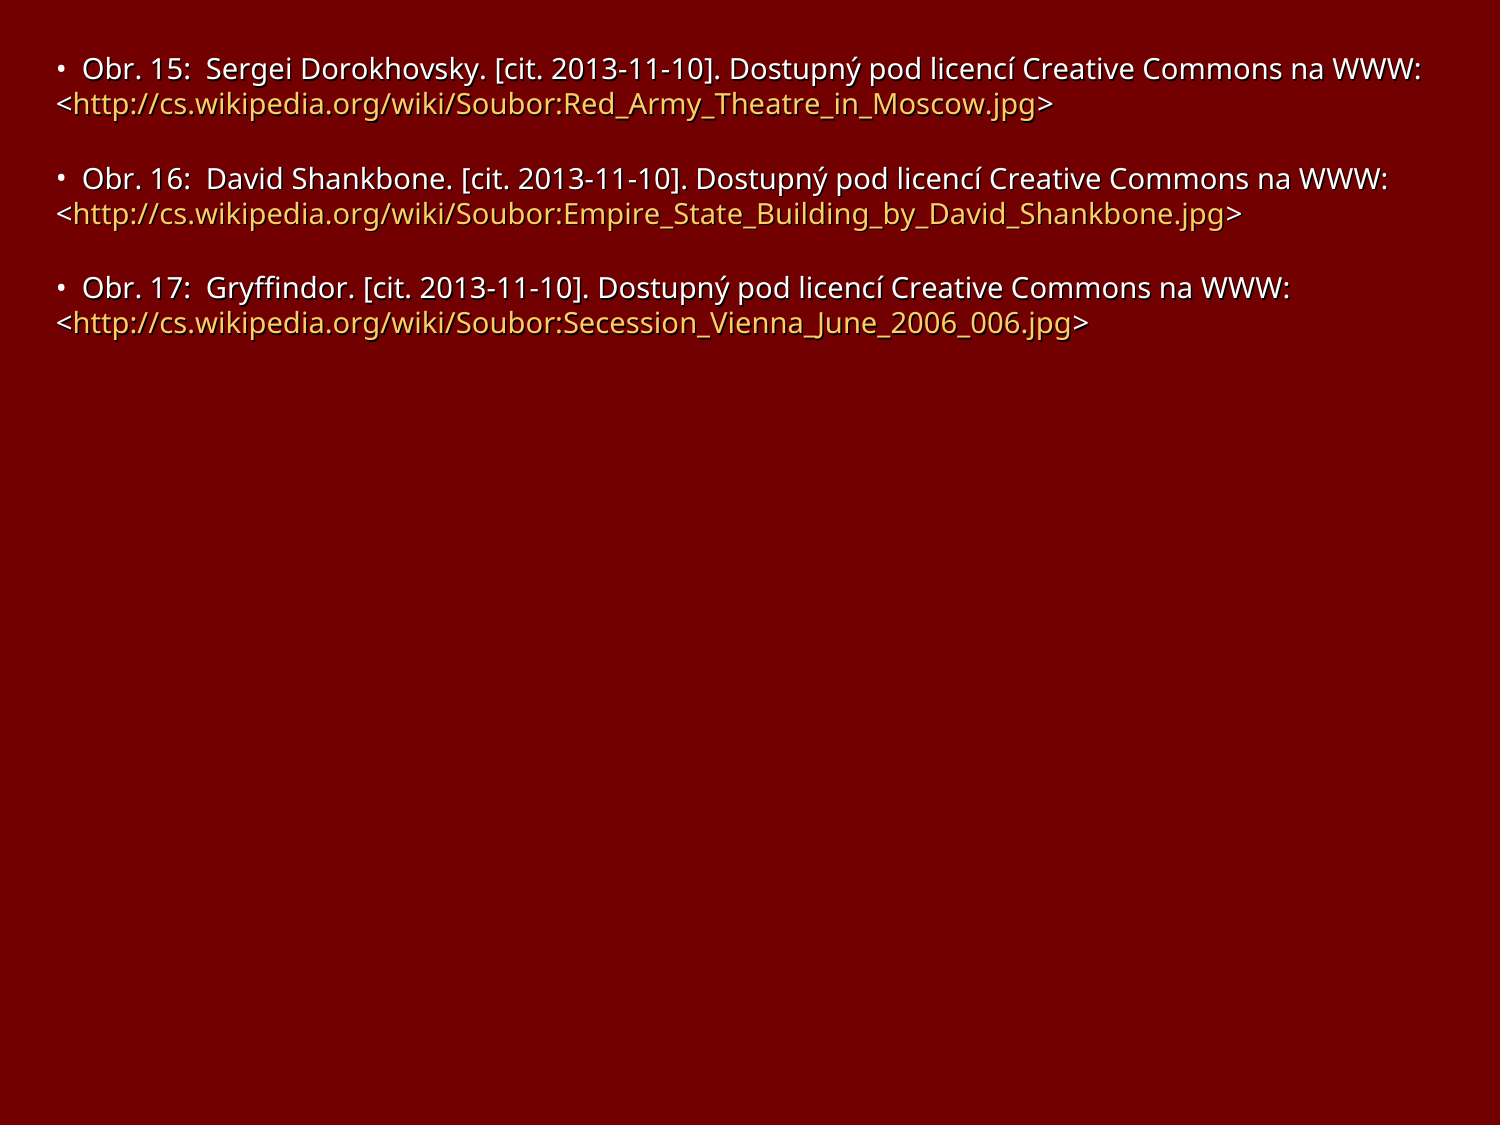

Obr. 15: Sergei Dorokhovsky. [cit. 2013-11-10]. Dostupný pod licencí Creative Commons na WWW:
<http://cs.wikipedia.org/wiki/Soubor:Red_Army_Theatre_in_Moscow.jpg>
 Obr. 16: David Shankbone. [cit. 2013-11-10]. Dostupný pod licencí Creative Commons na WWW:
<http://cs.wikipedia.org/wiki/Soubor:Empire_State_Building_by_David_Shankbone.jpg>
 Obr. 17: Gryffindor. [cit. 2013-11-10]. Dostupný pod licencí Creative Commons na WWW:
<http://cs.wikipedia.org/wiki/Soubor:Secession_Vienna_June_2006_006.jpg>